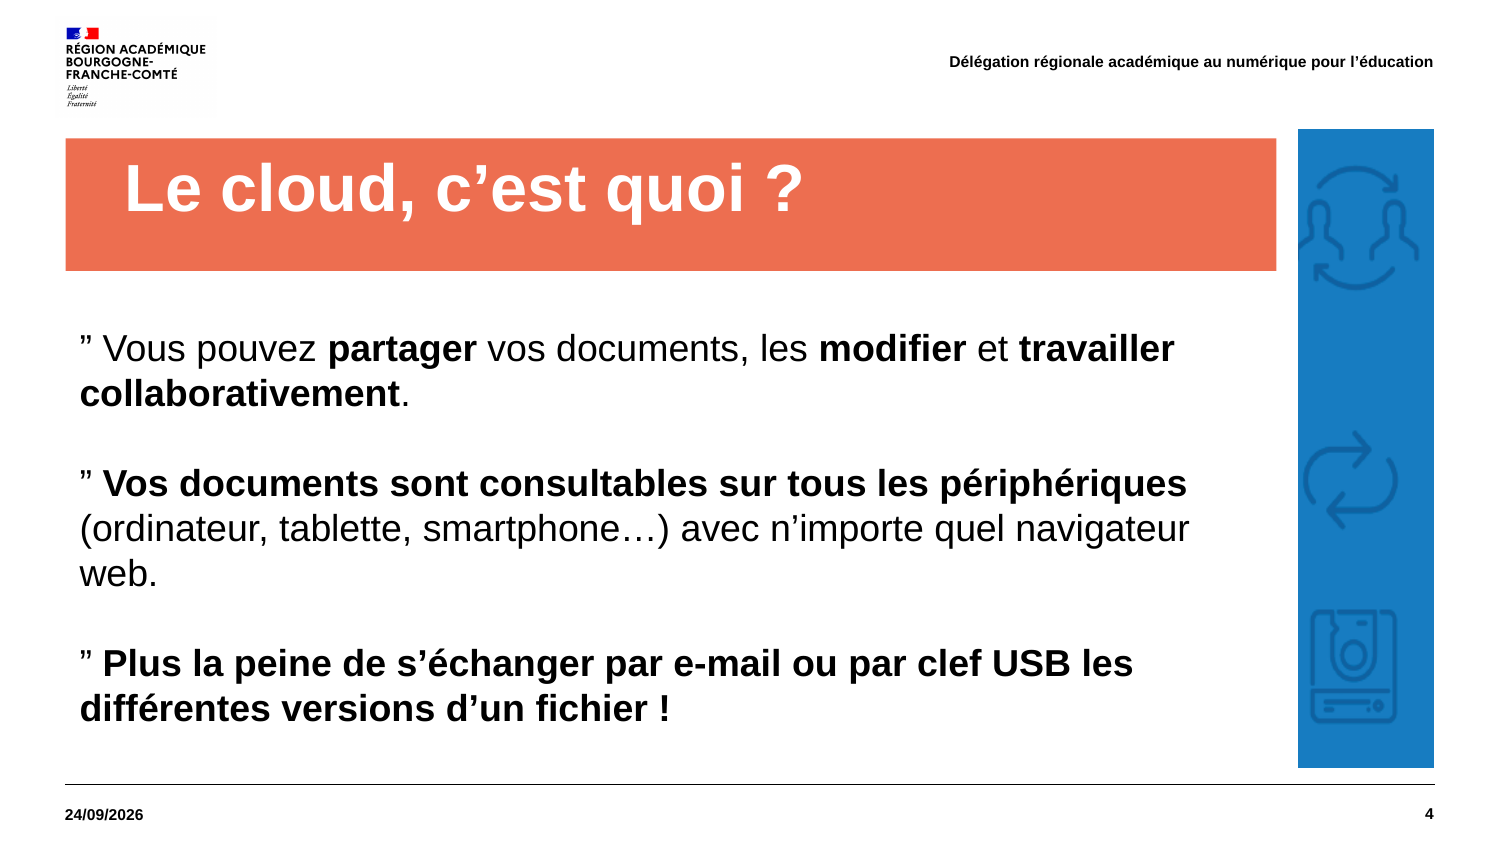

Délégation régionale académique au numérique pour l’éducation
Le cloud, c’est quoi ?
” Vous pouvez partager vos documents, les modifier et travailler collaborativement.
” Vos documents sont consultables sur tous les périphériques (ordinateur, tablette, smartphone…) avec n’importe quel navigateur web.
” Plus la peine de s’échanger par e-mail ou par clef USB les différentes versions d’un fichier !